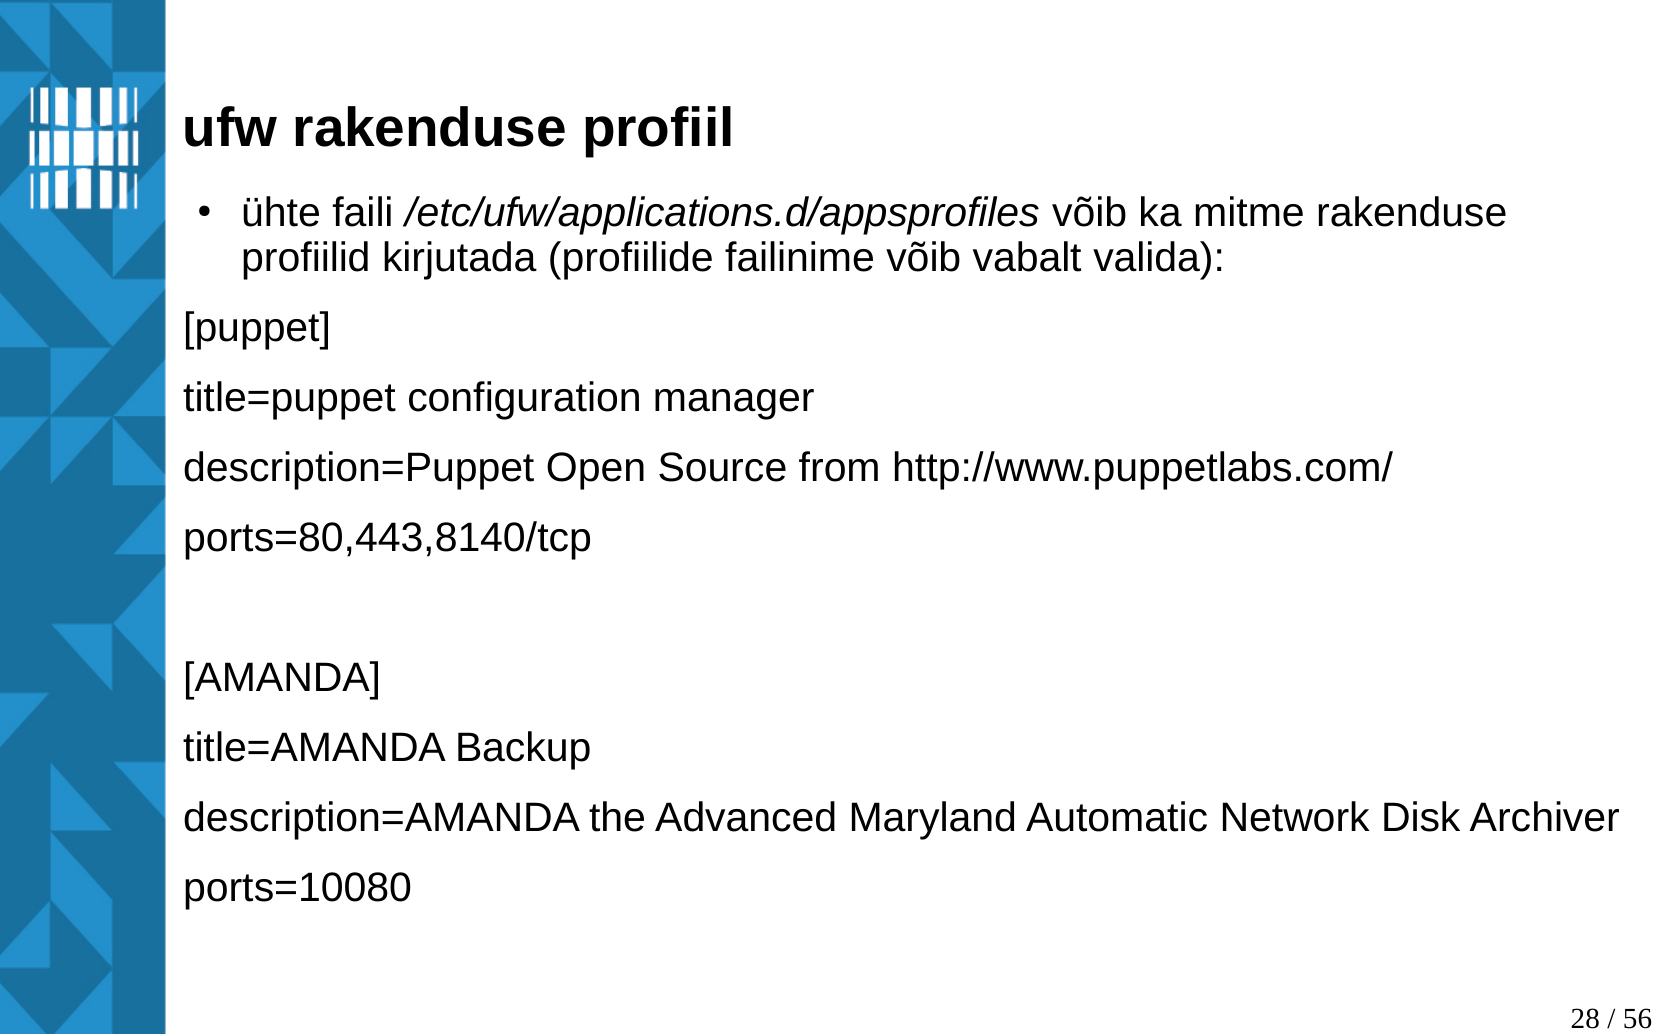

# ufw rakenduse profiil
ühte faili /etc/ufw/applications.d/appsprofiles võib ka mitme rakenduse profiilid kirjutada (profiilide failinime võib vabalt valida):
[puppet]
title=puppet configuration manager
description=Puppet Open Source from http://www.puppetlabs.com/
ports=80,443,8140/tcp
[AMANDA]
title=AMANDA Backup
description=AMANDA the Advanced Maryland Automatic Network Disk Archiver
ports=10080
28